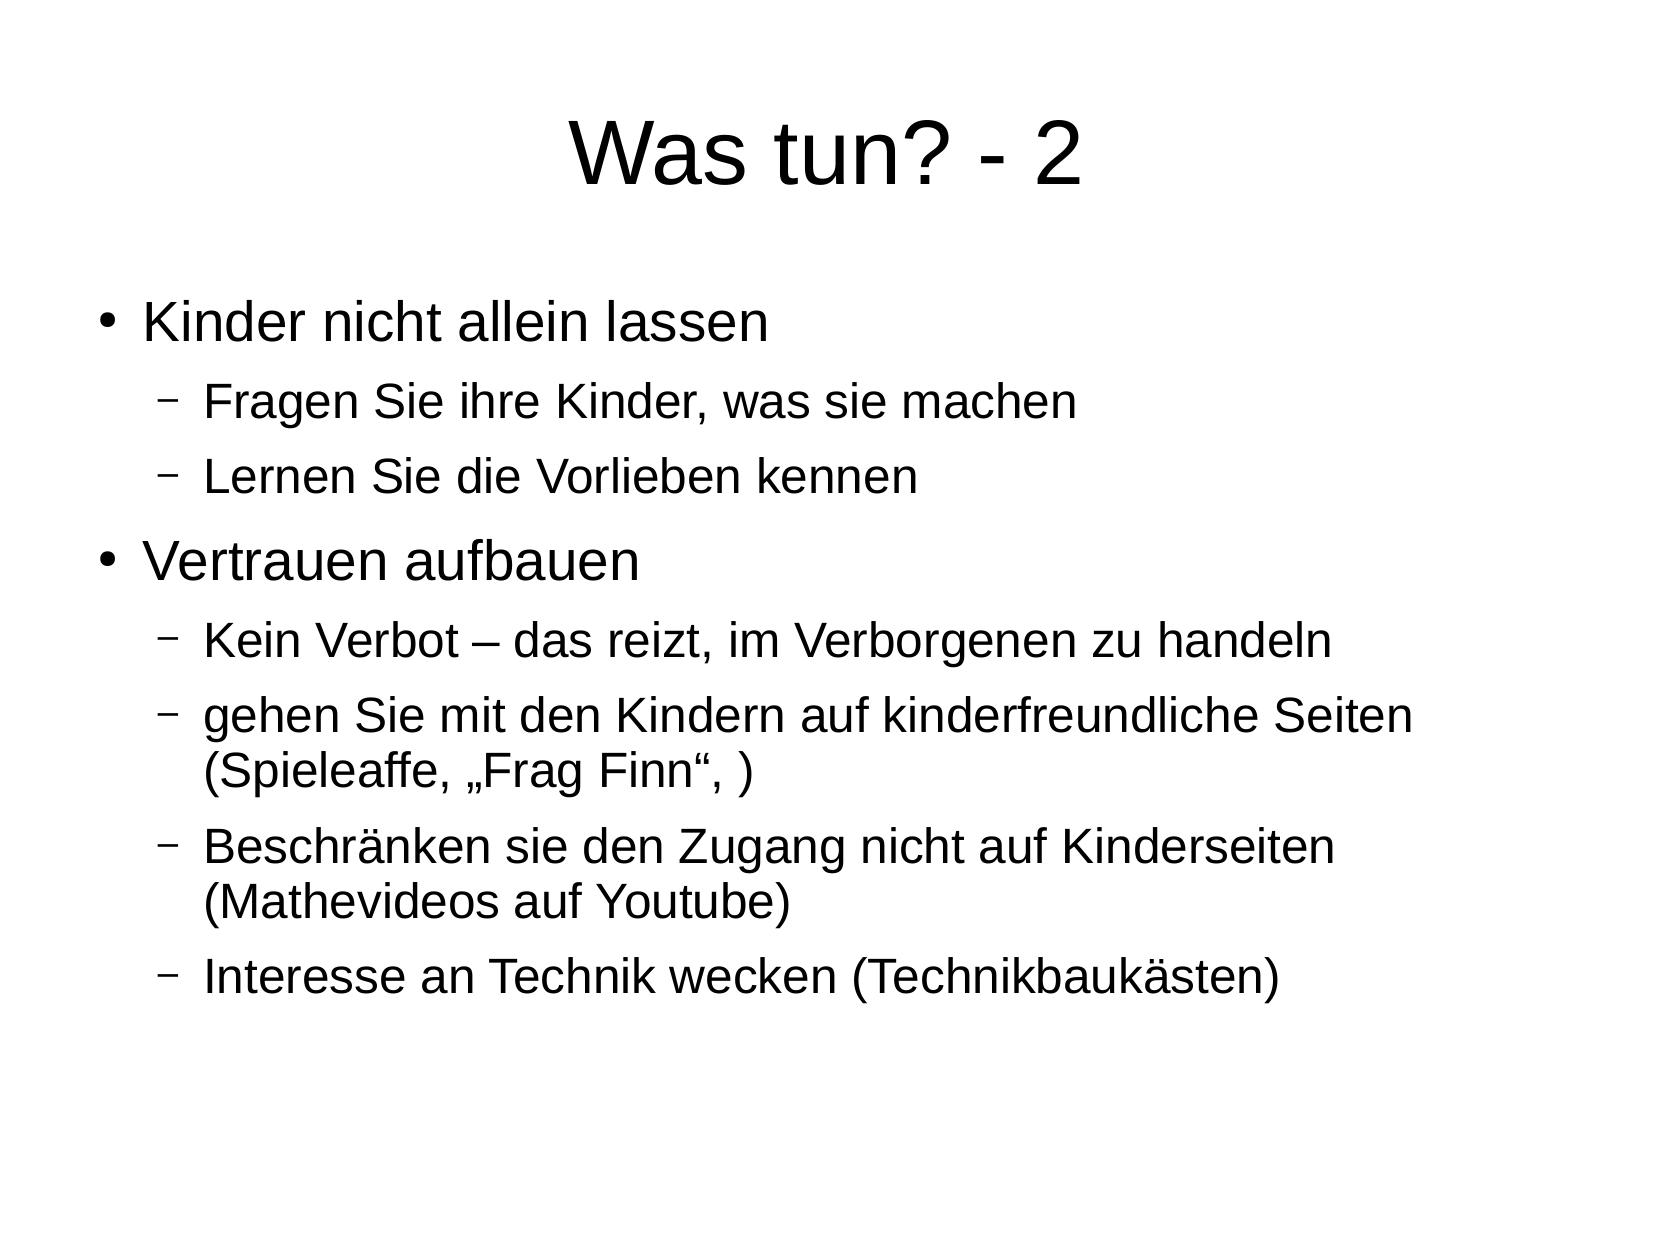

# Was tun? - 2
Kinder nicht allein lassen
Fragen Sie ihre Kinder, was sie machen
Lernen Sie die Vorlieben kennen
Vertrauen aufbauen
Kein Verbot – das reizt, im Verborgenen zu handeln
gehen Sie mit den Kindern auf kinderfreundliche Seiten (Spieleaffe, „Frag Finn“, )
Beschränken sie den Zugang nicht auf Kinderseiten (Mathevideos auf Youtube)
Interesse an Technik wecken (Technikbaukästen)